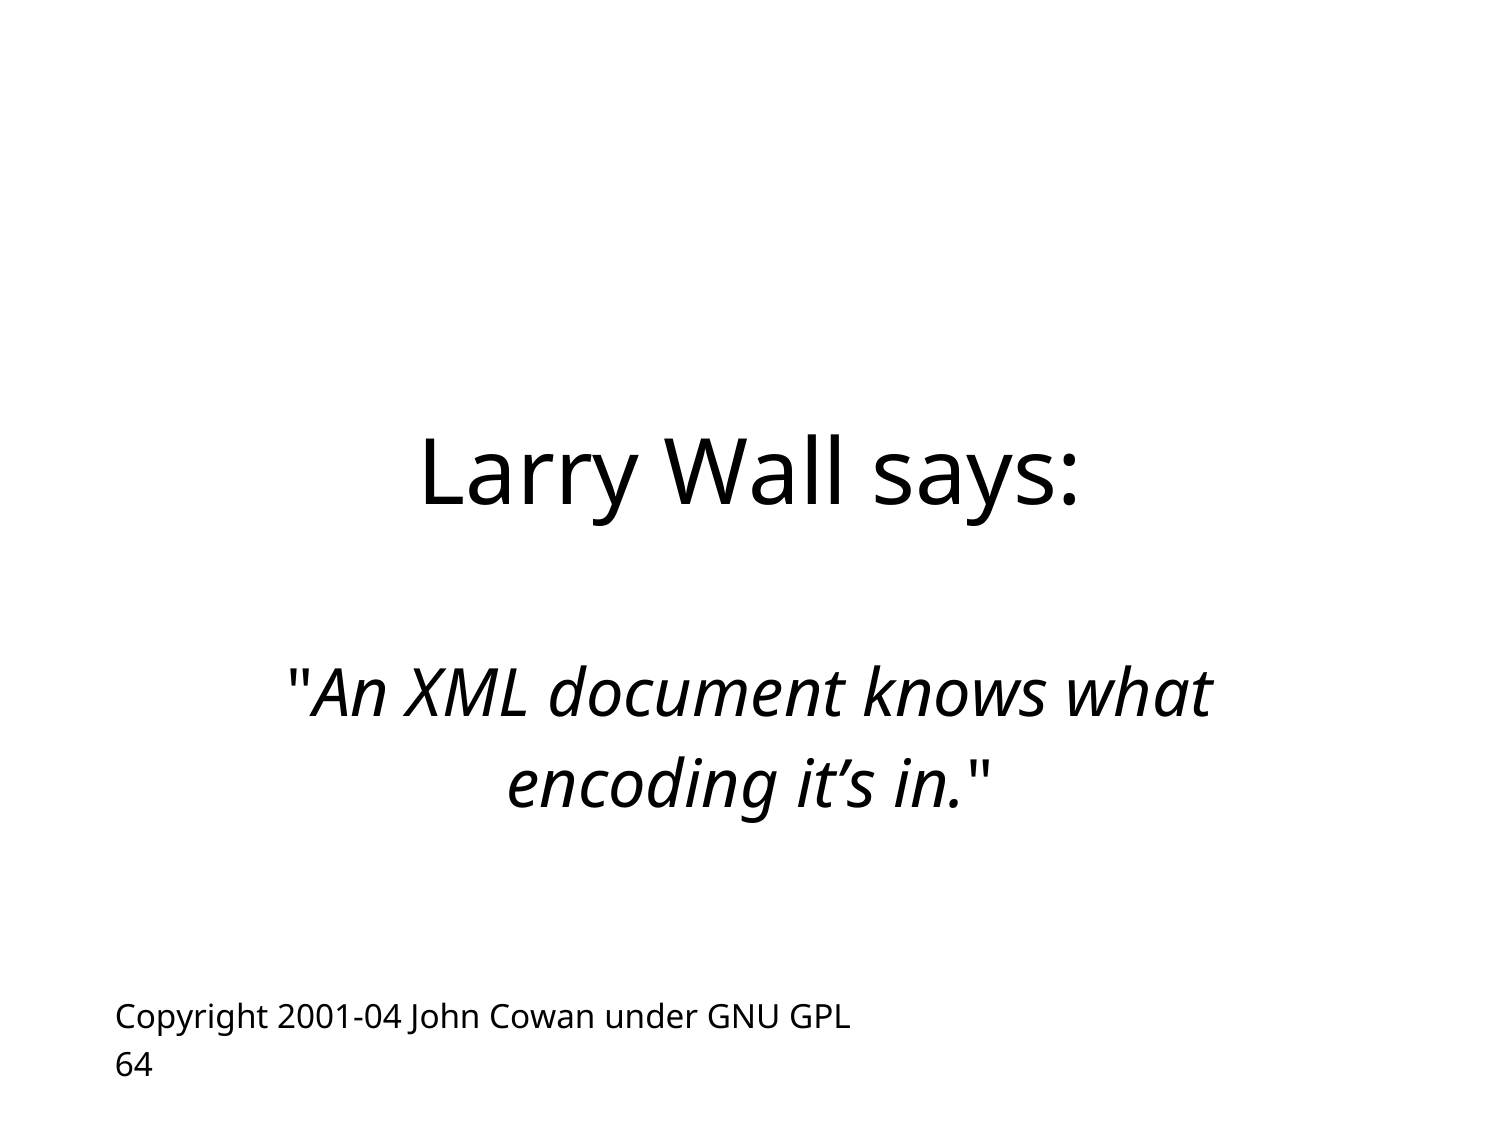

# Larry Wall says:
"An XML document knows what encoding it’s in."